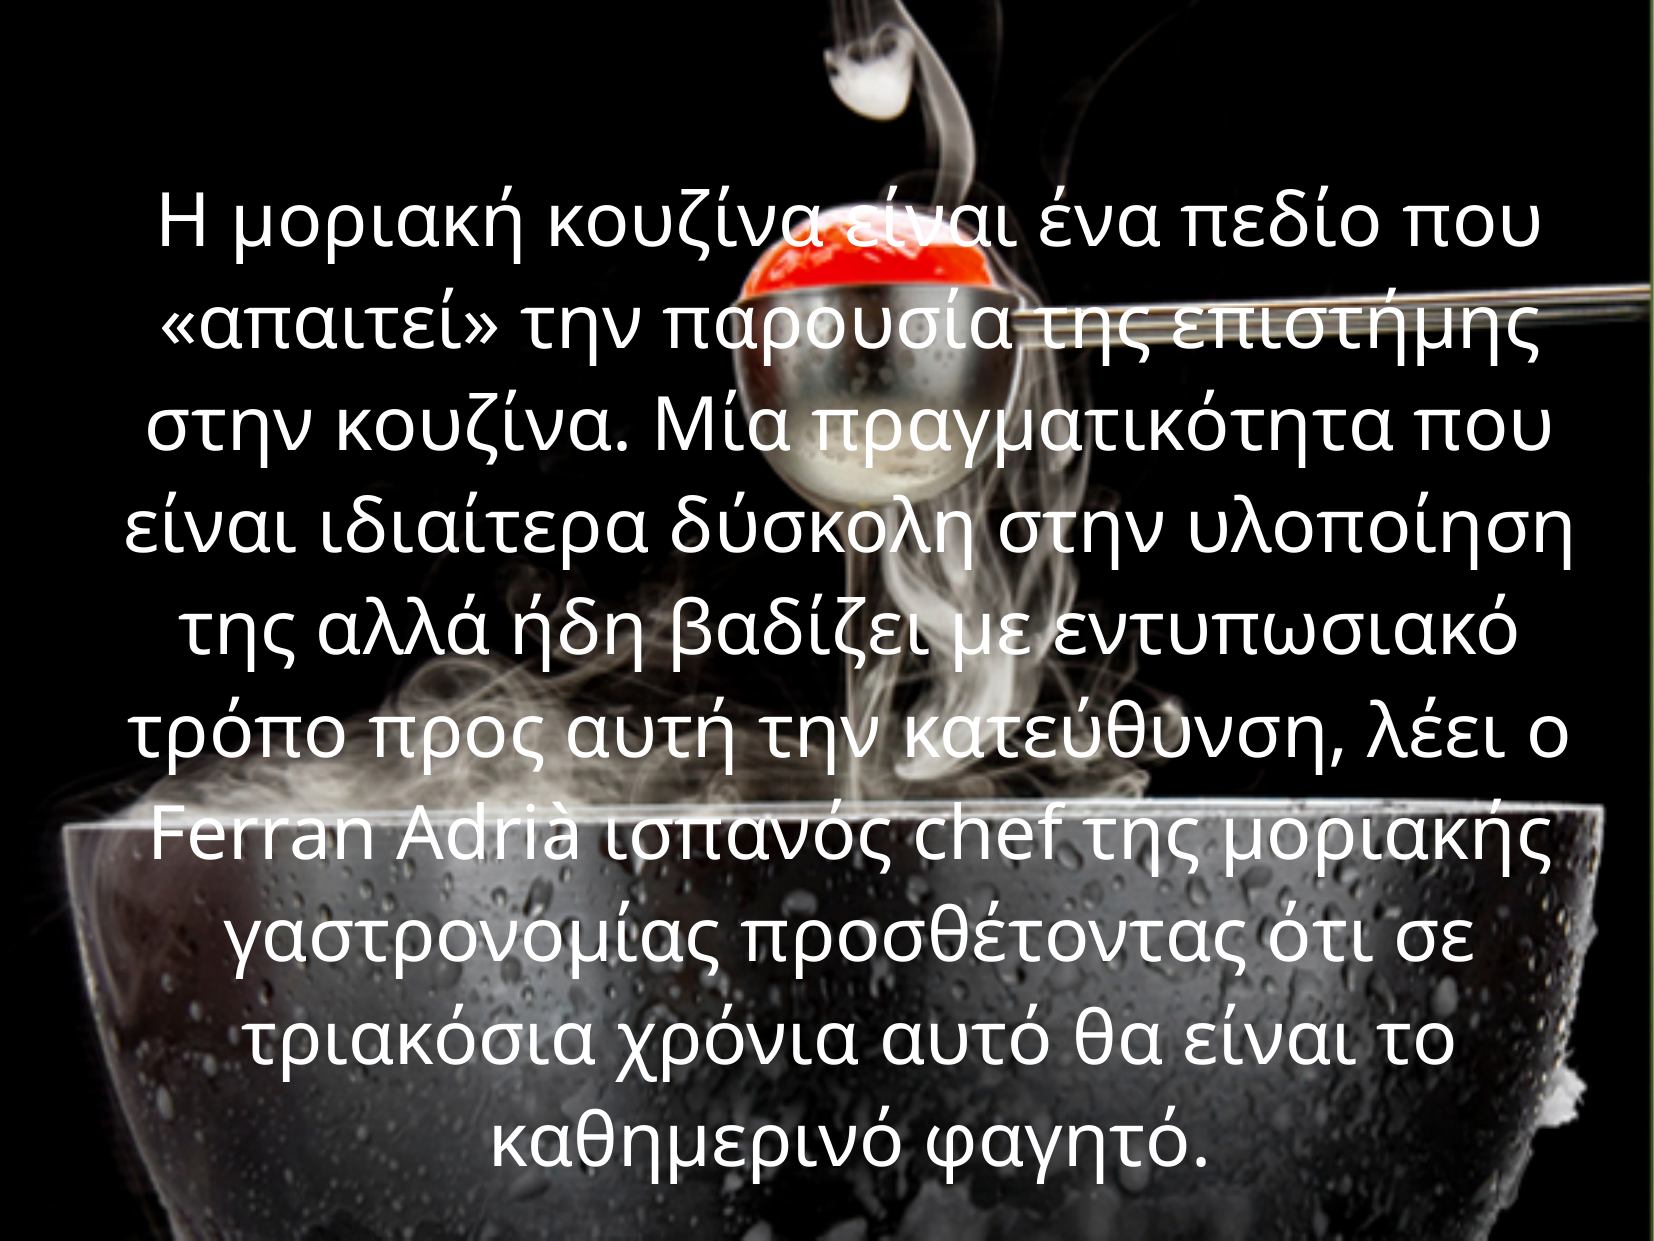

# Η μοριακή κουζίνα είναι ένα πεδίο που «απαιτεί» την παρουσία της επιστήμης στην κουζίνα. Μία πραγματικότητα που είναι ιδιαίτερα δύσκολη στην υλοποίηση της αλλά ήδη βαδίζει με εντυπωσιακό τρόπο προς αυτή την κατεύθυνση, λέει ο Ferran Adrià ισπανός chef της μοριακής γαστρονομίας προσθέτοντας ότι σε τριακόσια χρόνια αυτό θα είναι το καθημερινό φαγητό.